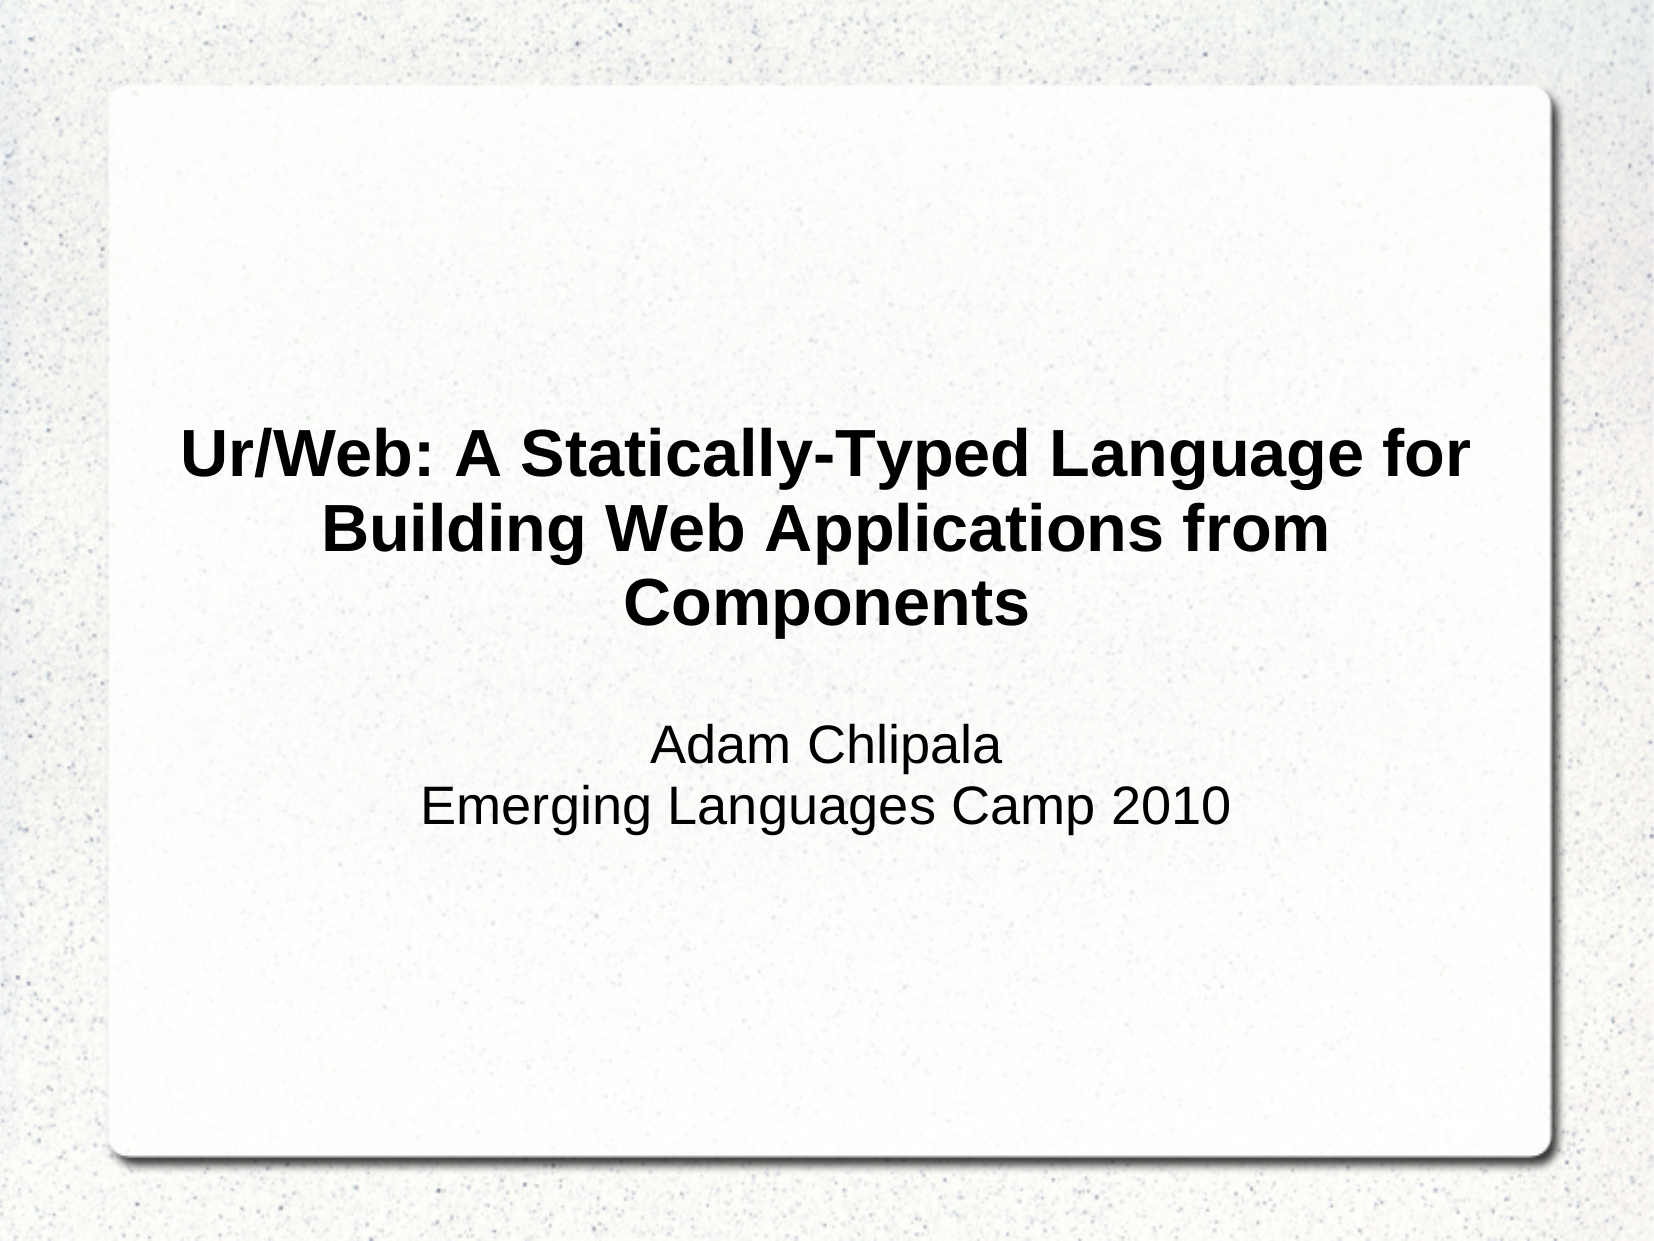

# Ur/Web: A Statically-Typed Language for Building Web Applications from Components
Adam Chlipala
Emerging Languages Camp 2010